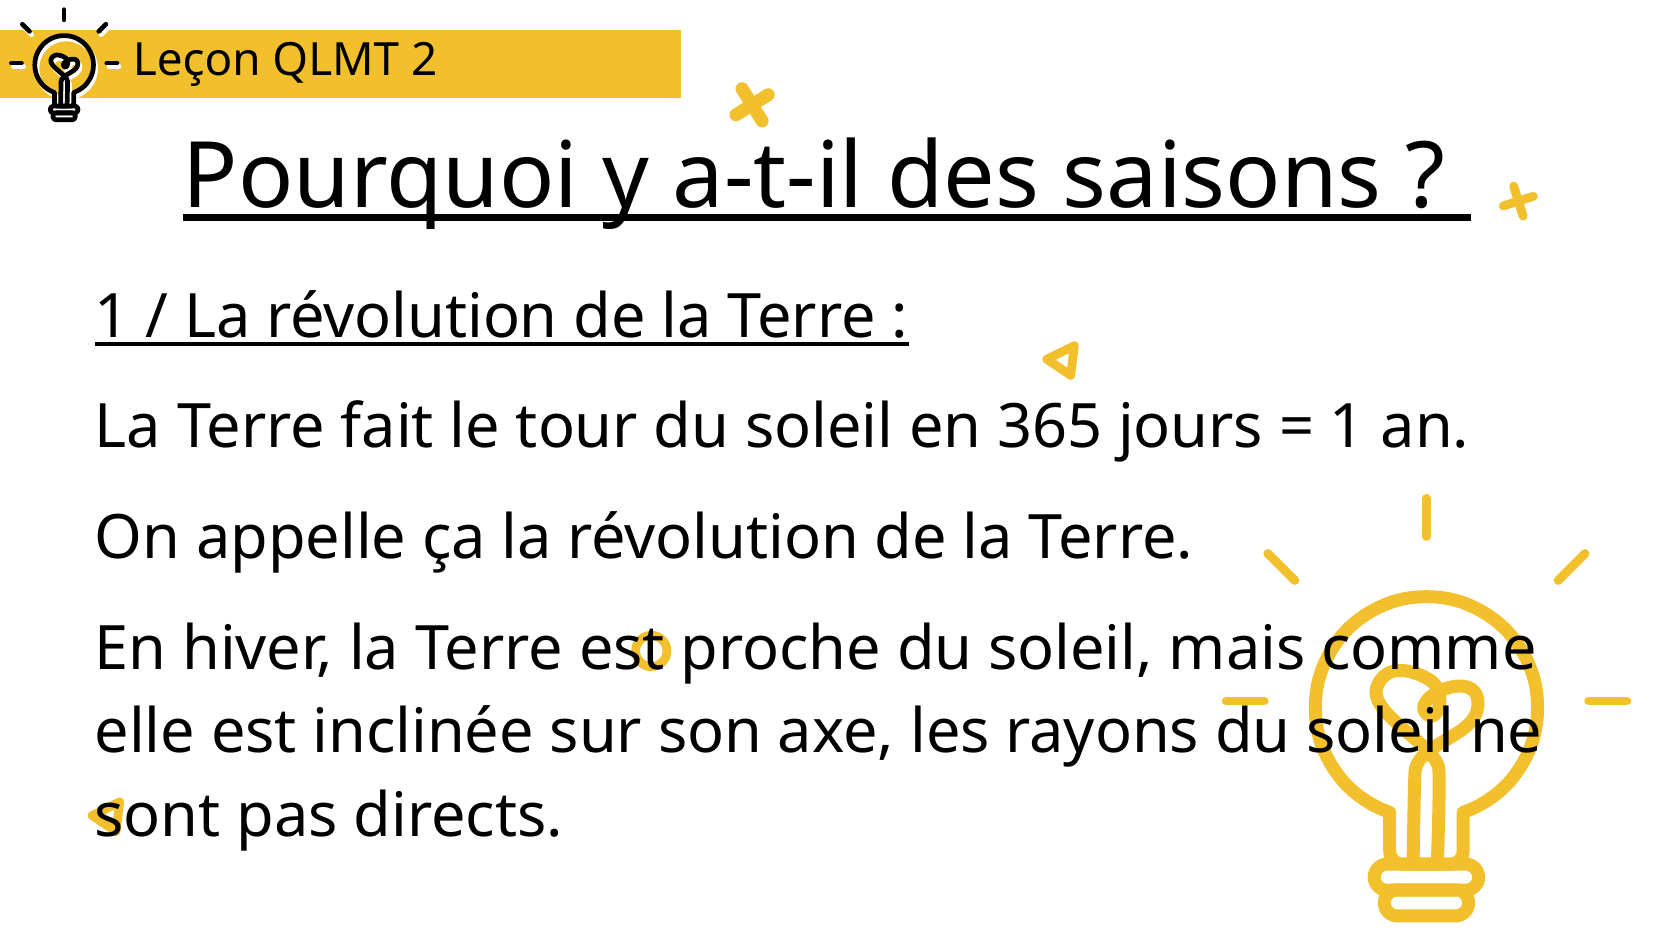

Leçon QLMT 2
# Pourquoi y a-t-il des saisons ?
1 / La révolution de la Terre :
La Terre fait le tour du soleil en 365 jours = 1 an.
On appelle ça la révolution de la Terre.
En hiver, la Terre est proche du soleil, mais comme elle est inclinée sur son axe, les rayons du soleil ne sont pas directs.